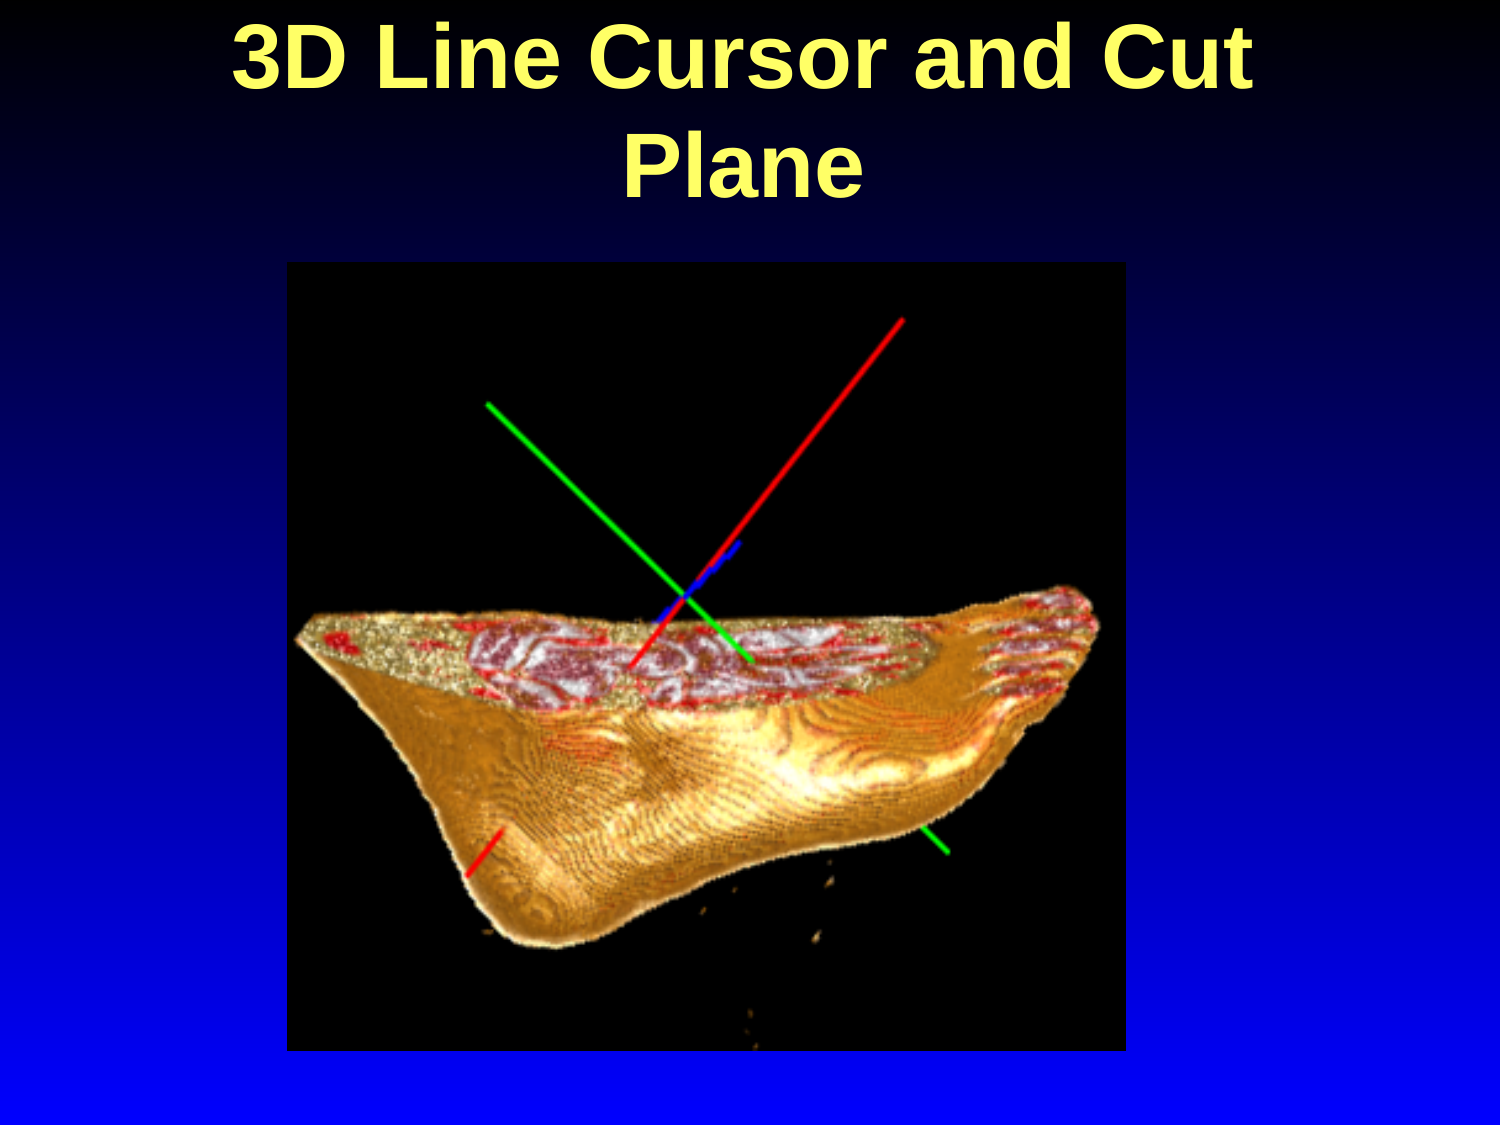

# 3D Line Cursor and Cut Plane